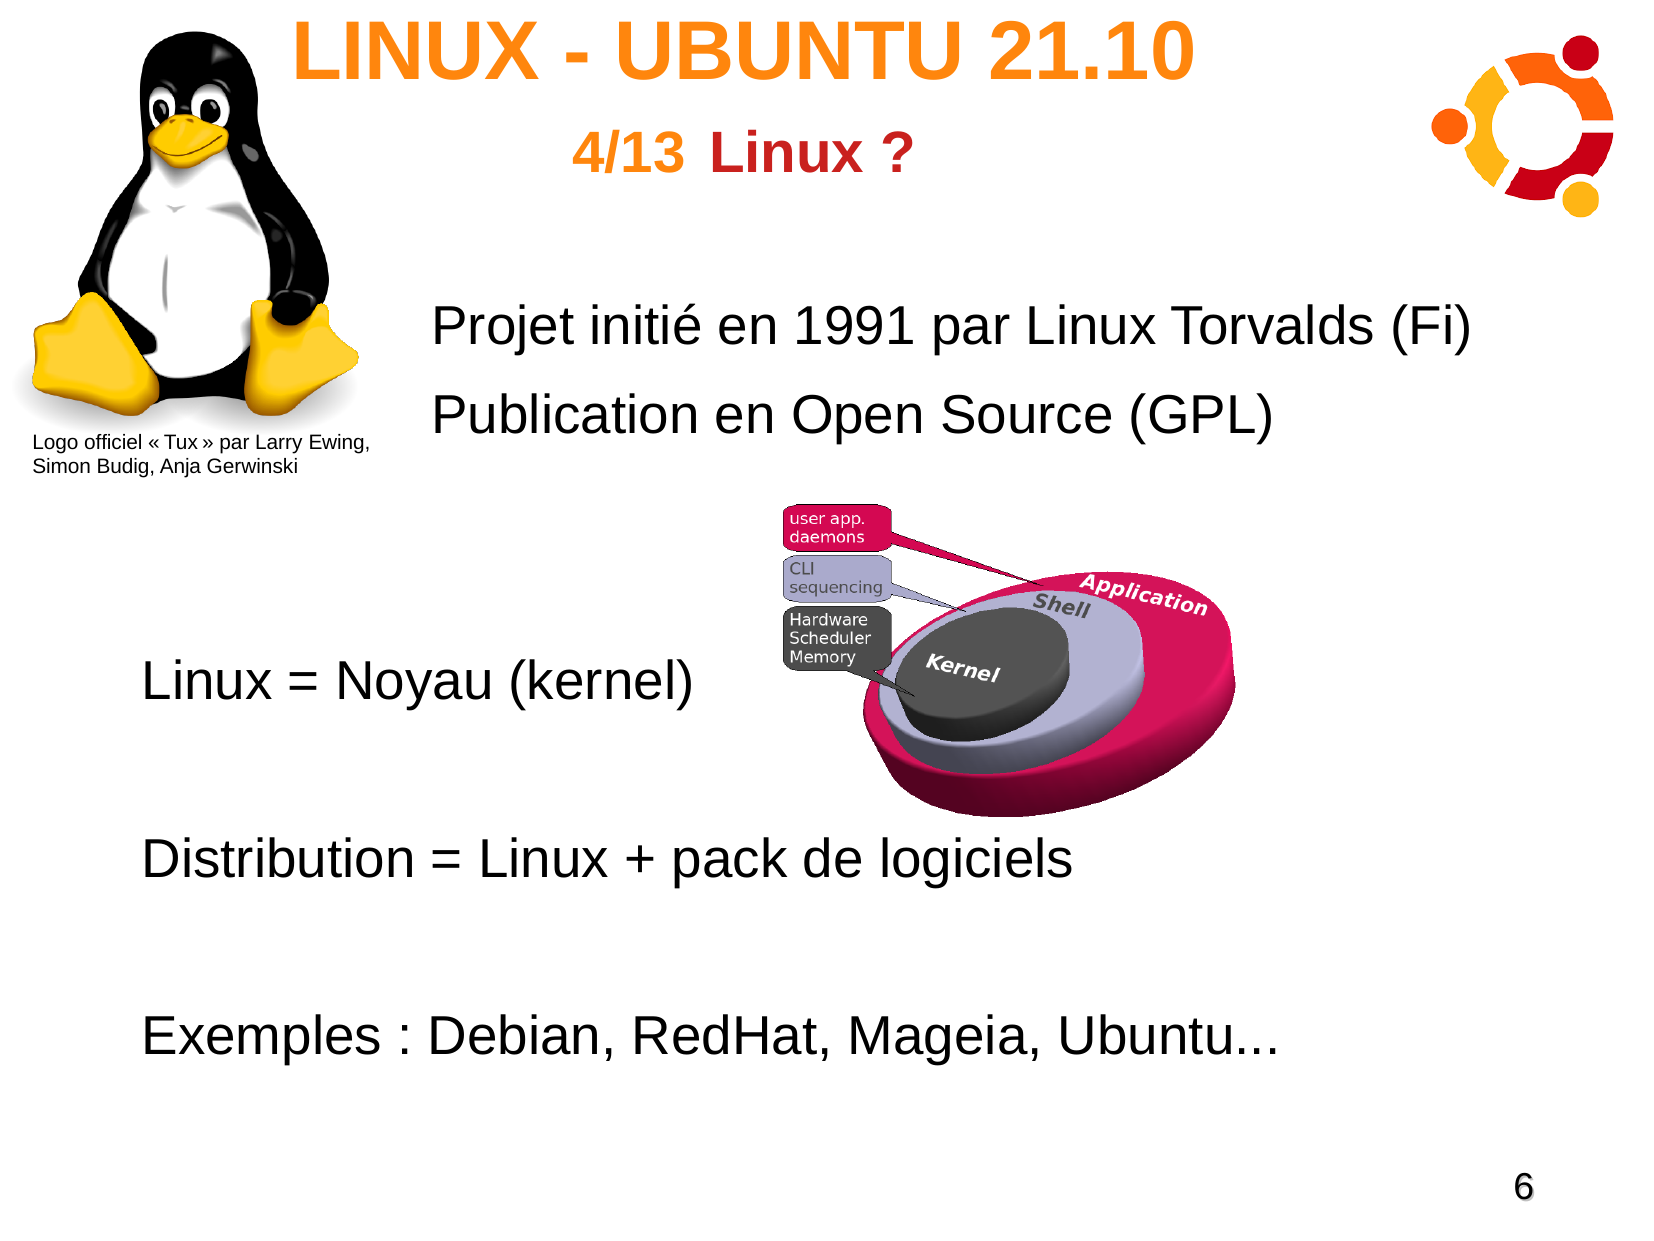

LINUX - UBUNTU 21.10
4/13 Linux ?
# Projet initié en 1991 par Linux Torvalds (Fi)
 Publication en Open Source (GPL)
Linux = Noyau (kernel)
Distribution = Linux + pack de logiciels
Exemples : Debian, RedHat, Mageia, Ubuntu...
Logo officiel « Tux » par Larry Ewing,
Simon Budig, Anja Gerwinski